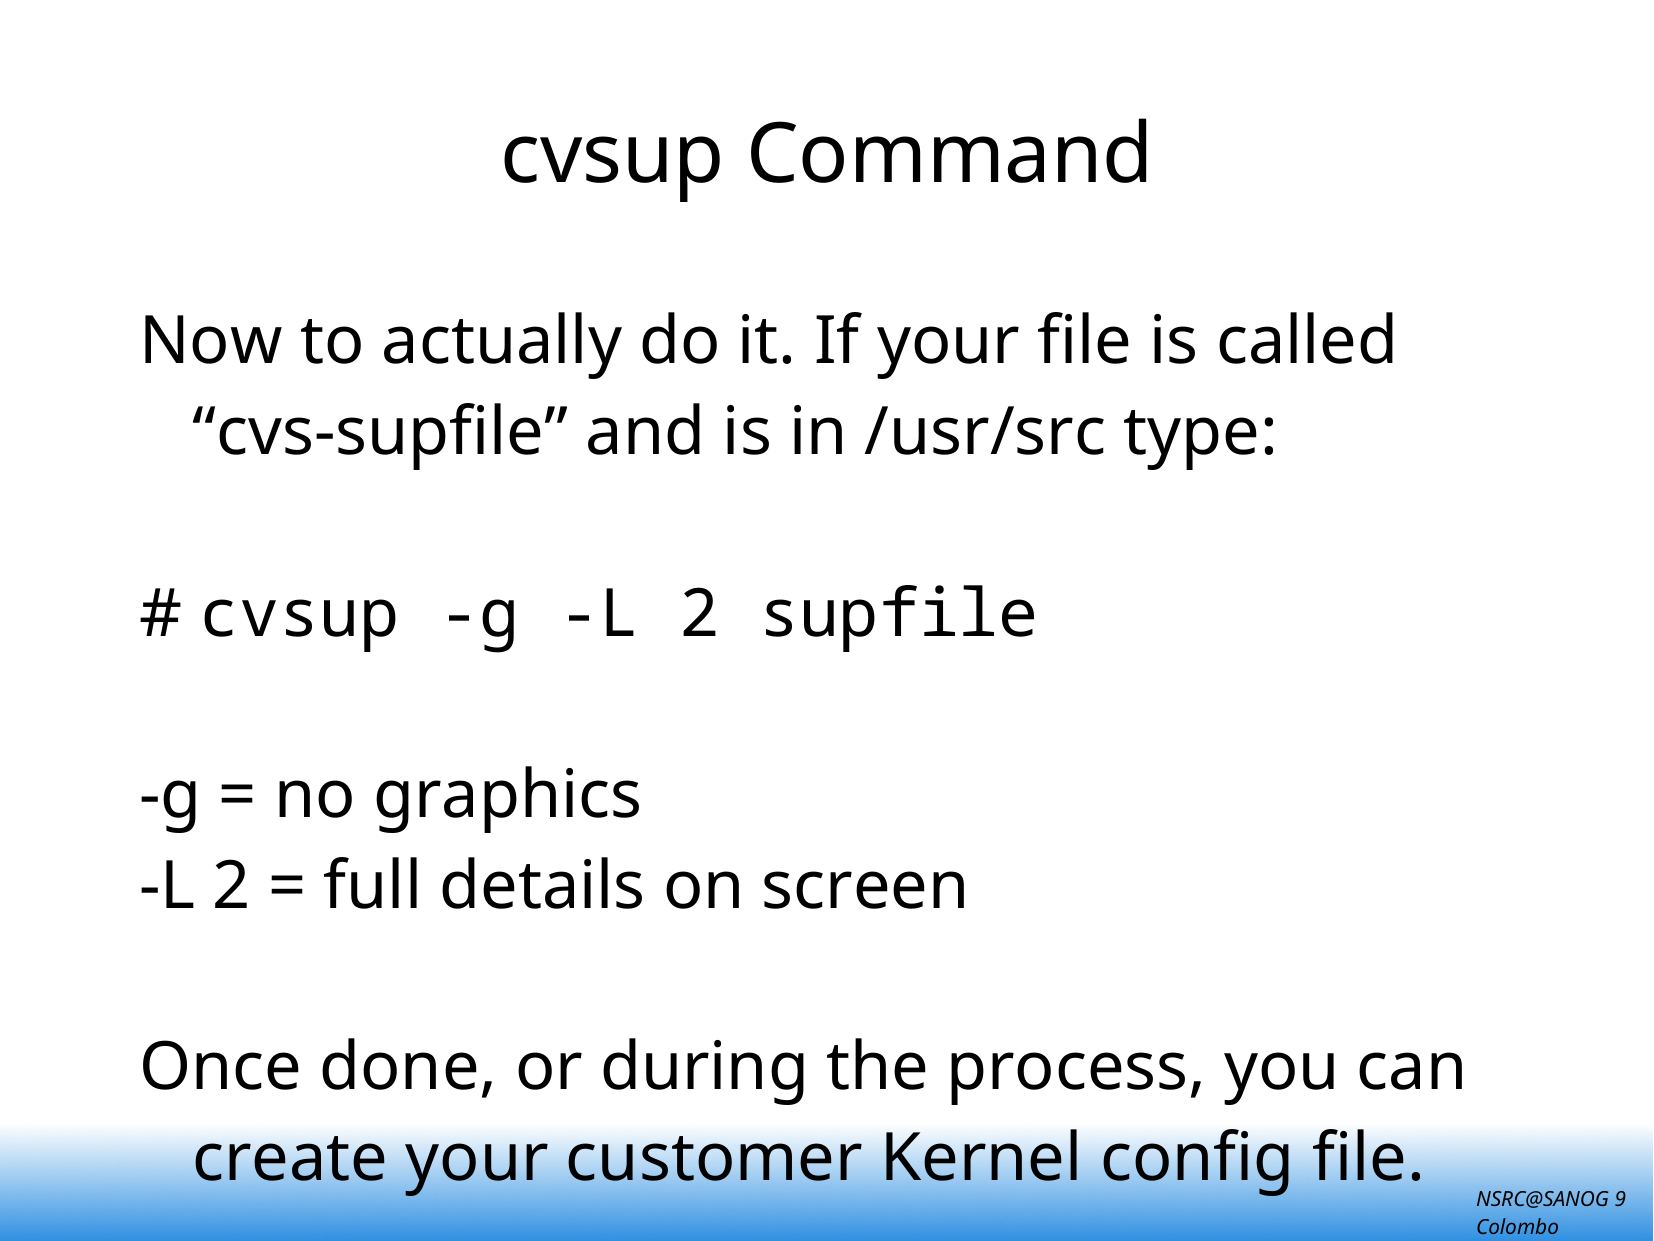

# cvsup Command
Now to actually do it. If your file is called “cvs-supfile” and is in /usr/src type:
# cvsup -g -L 2 supfile
-g = no graphics
-L 2 = full details on screen
Once done, or during the process, you can create your customer Kernel config file.